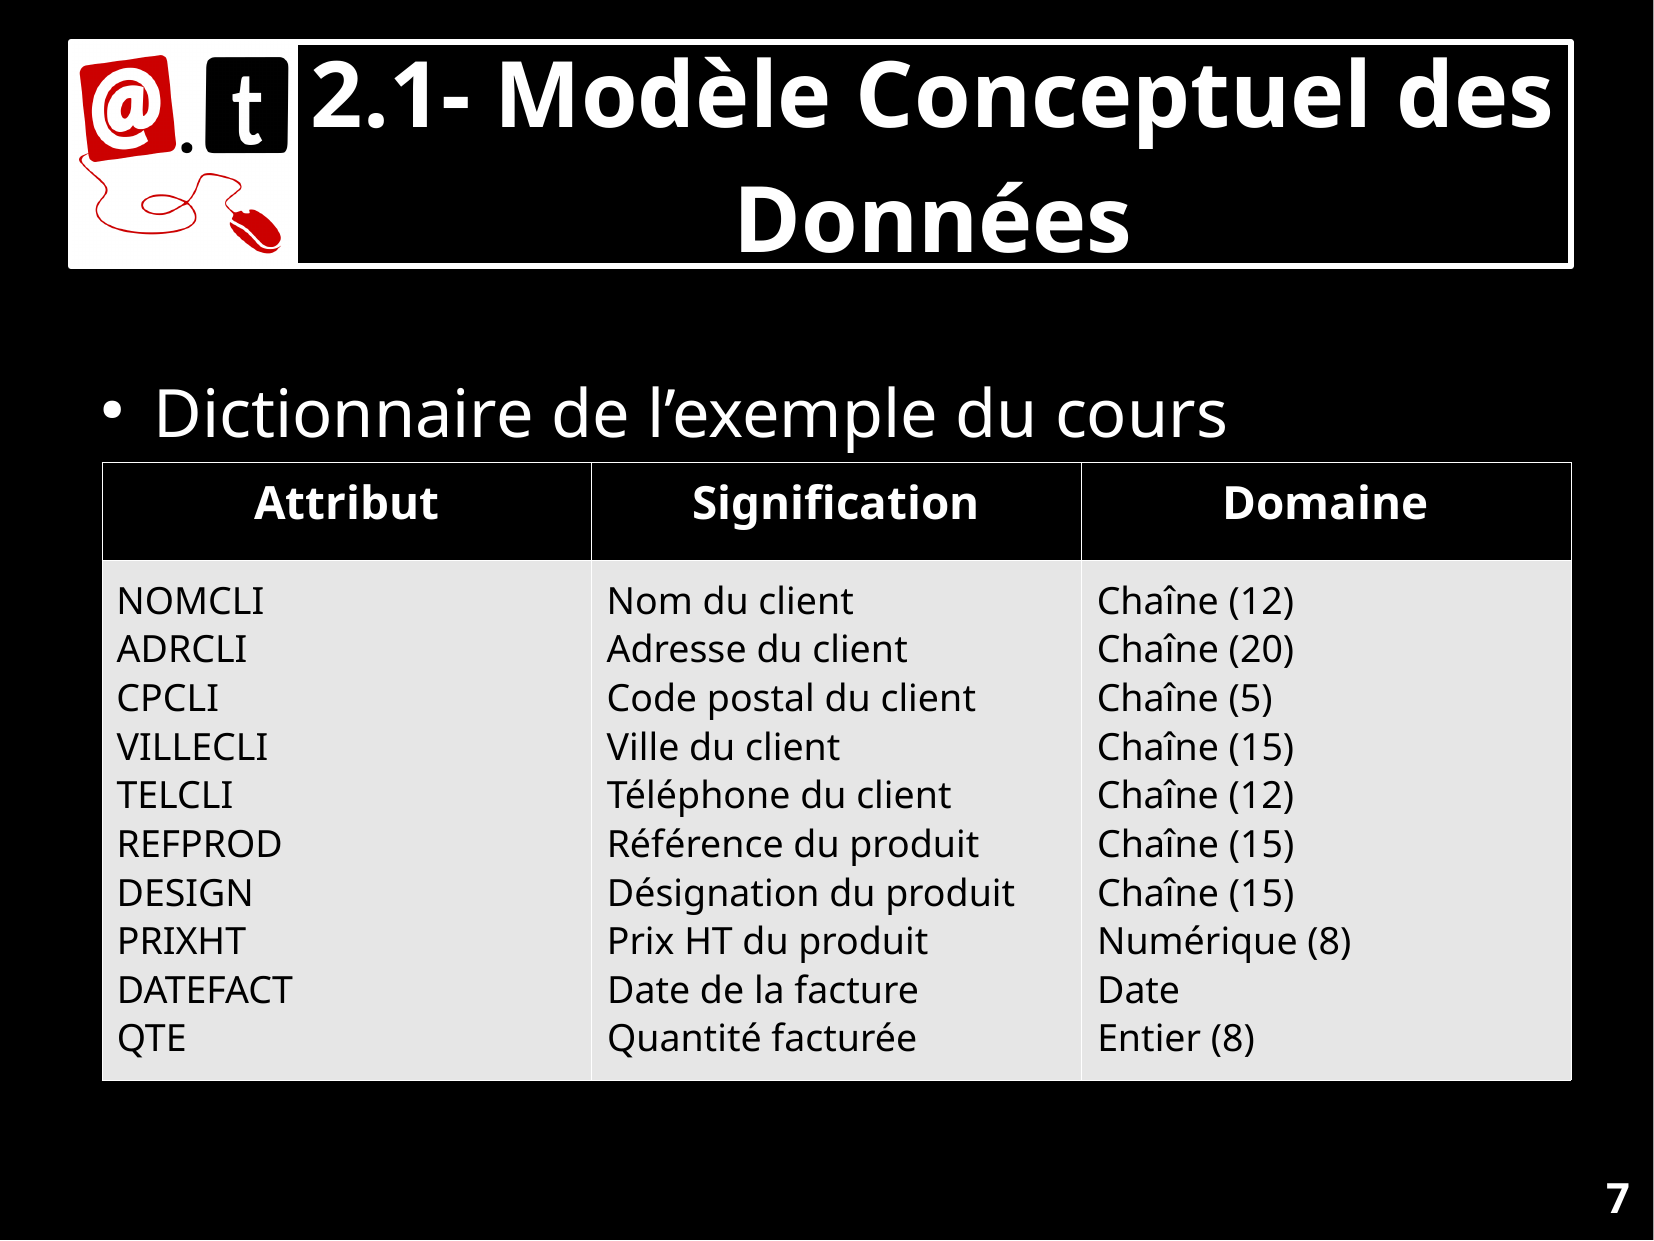

# 2.1- Modèle Conceptuel des Données
Dictionnaire de l’exemple du cours
| Attribut | Signification | Domaine |
| --- | --- | --- |
| | | |
NOMCLI
Nom du client
Chaîne (12)
ADRCLI
Adresse du client
Chaîne (20)
CPCLI
Code postal du client
Chaîne (5)
VILLECLI
Ville du client
Chaîne (15)
TELCLI
Téléphone du client
Chaîne (12)
REFPROD
Référence du produit
Chaîne (15)
DESIGN
Désignation du produit
Chaîne (15)
PRIXHT
Prix HT du produit
Numérique (8)
DATEFACT
Date de la facture
Date
QTE
Quantité facturée
Entier (8)
7